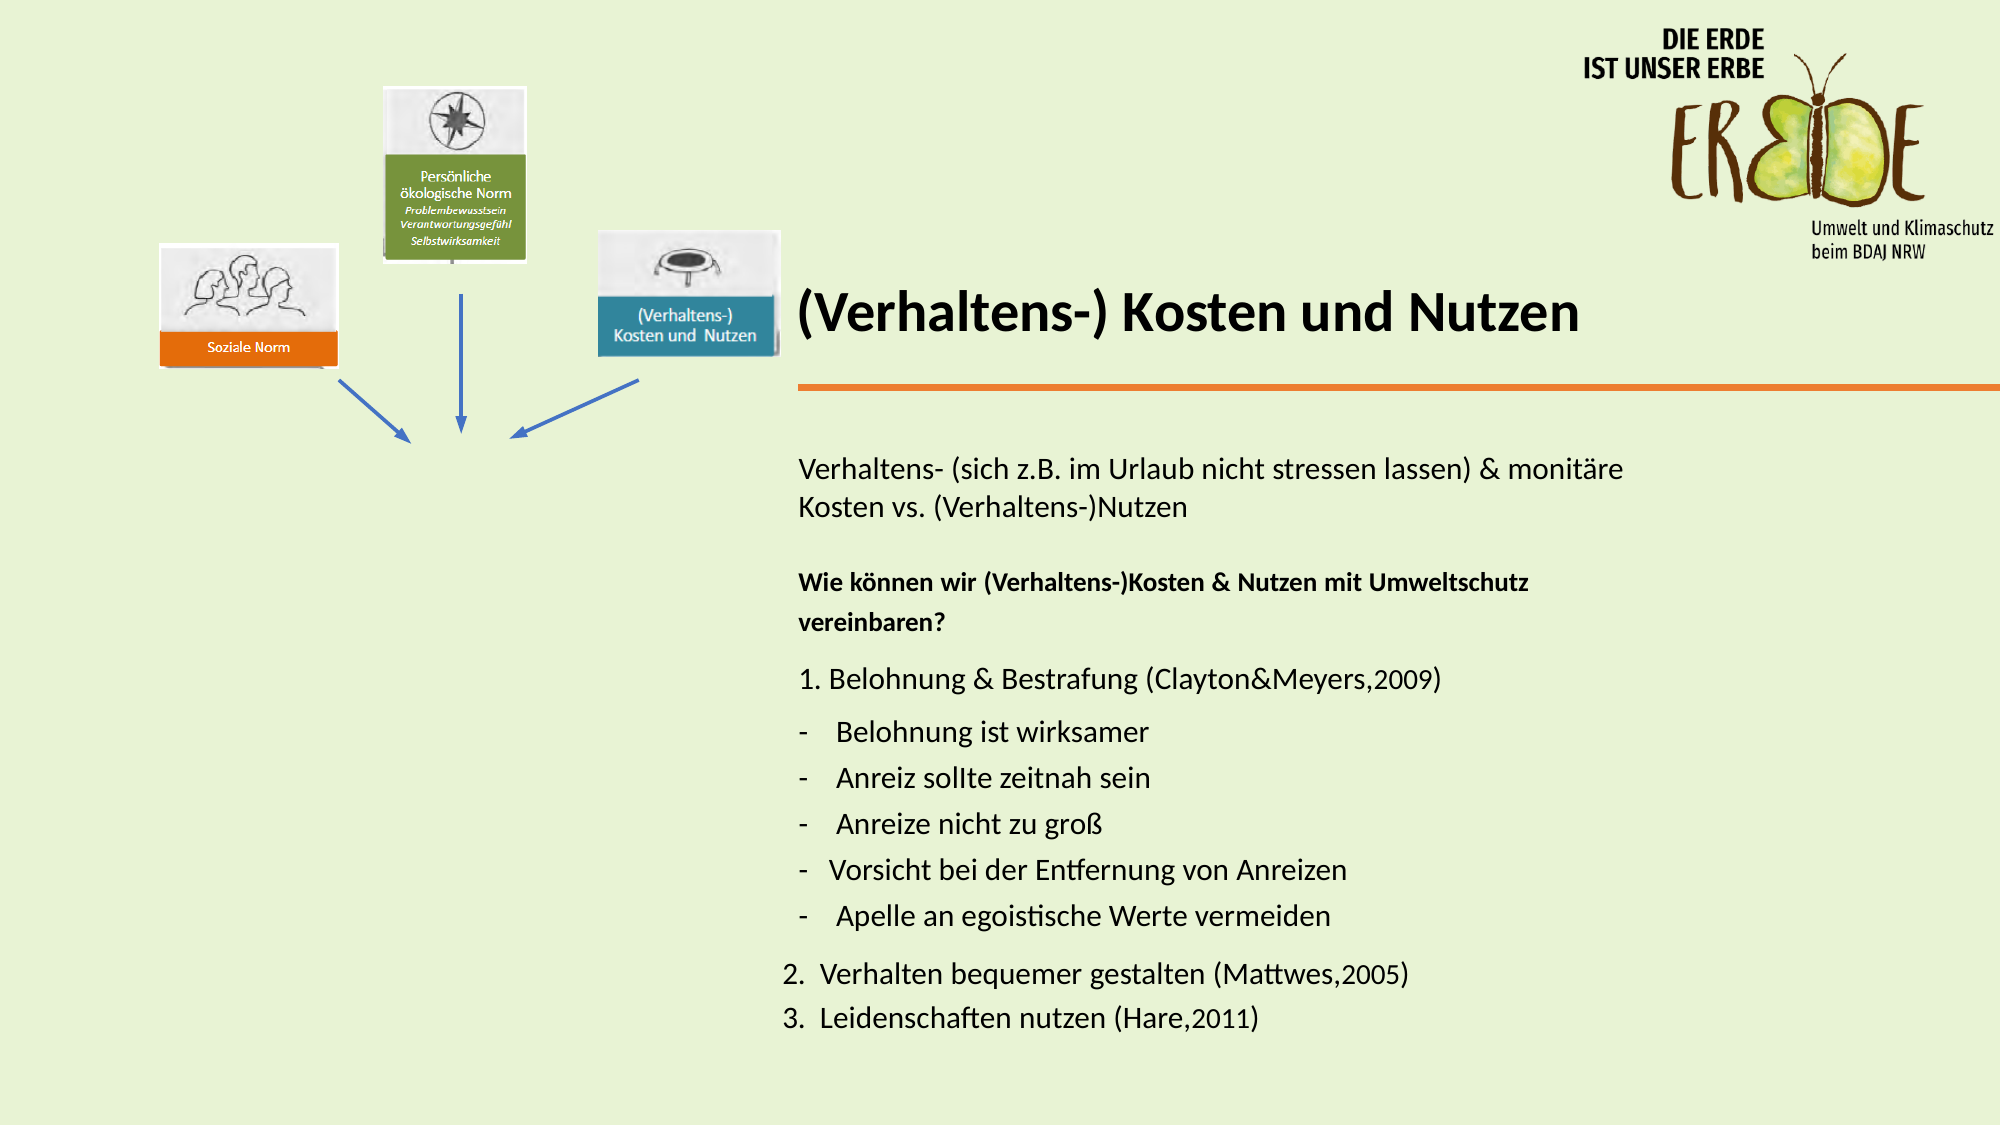

(Verhaltens-) Kosten und Nutzen
Verhaltens- (sich z.B. im Urlaub nicht stressen lassen) & monitäre Kosten vs. (Verhaltens-)Nutzen
Wie können wir (Verhaltens-)Kosten & Nutzen mit Umweltschutz vereinbaren?
1. Belohnung & Bestrafung (Clayton&Meyers,2009)
- Belohnung ist wirksamer
- Anreiz solIte zeitnah sein
- Anreize nicht zu groß
- Vorsicht bei der Entfernung von Anreizen
- Apelle an egoistische Werte vermeiden
2. Verhalten bequemer gestalten (Mattwes,2005)
3. Leidenschaften nutzen (Hare,2011)